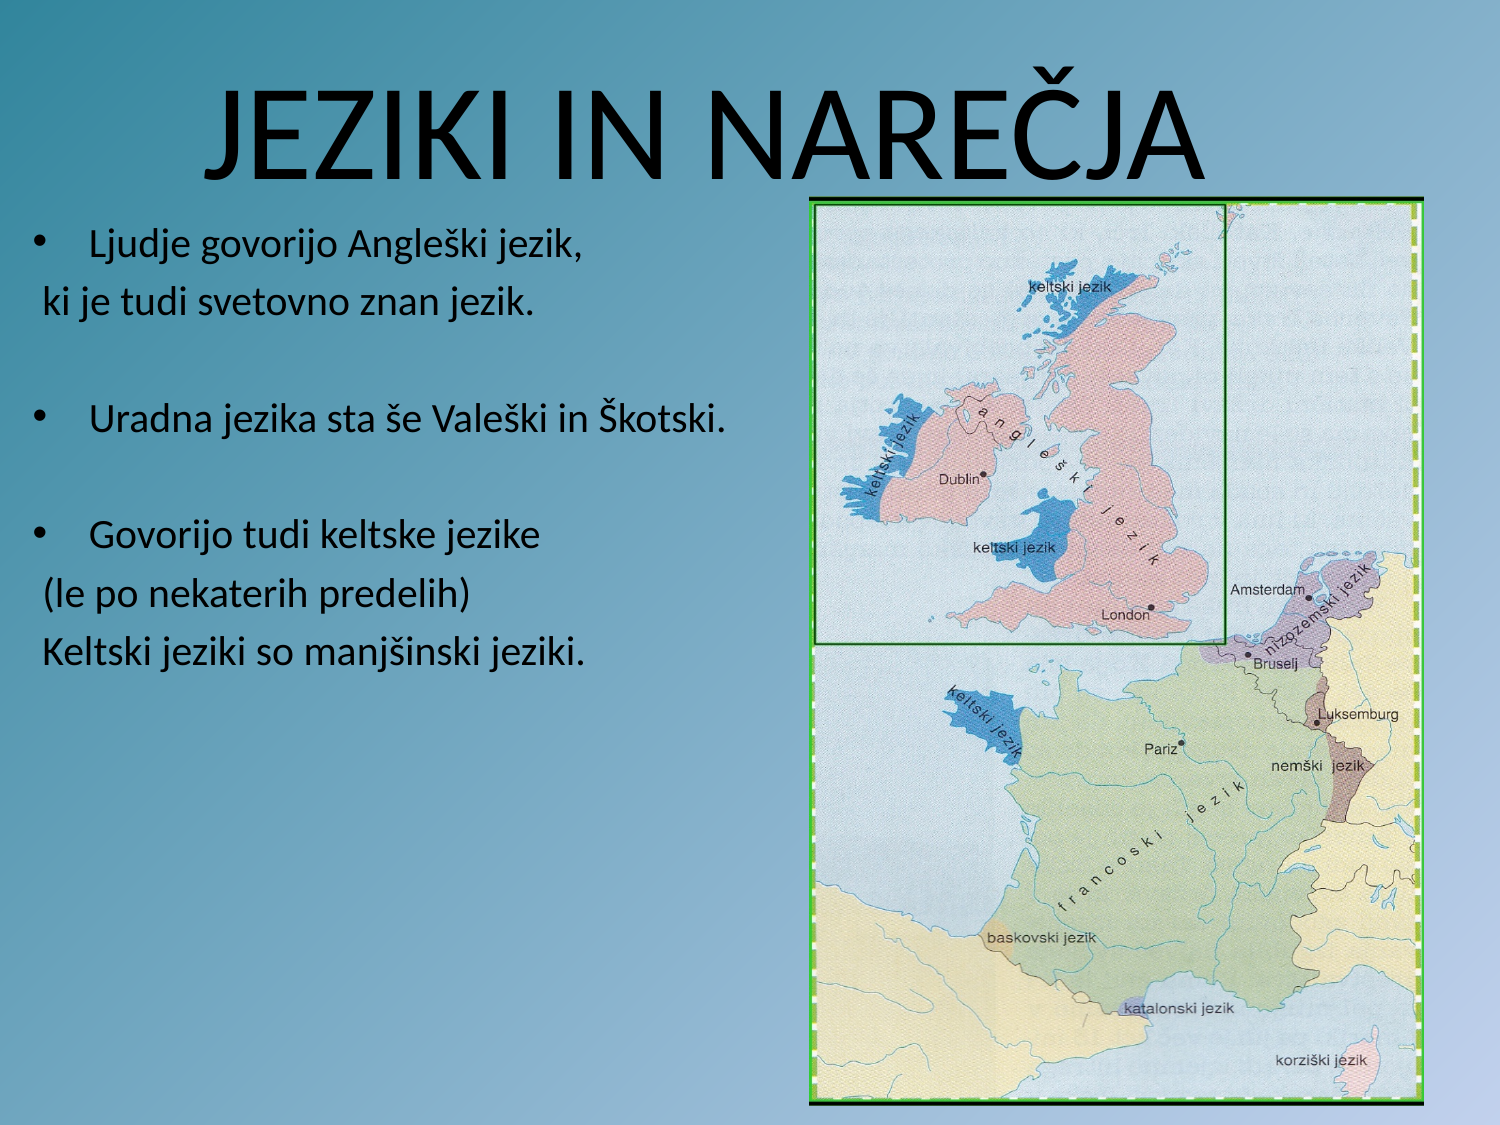

# JEZIKI IN NAREČJA
Ljudje govorijo Angleški jezik,
 ki je tudi svetovno znan jezik.
Uradna jezika sta še Valeški in Škotski.
Govorijo tudi keltske jezike
 (le po nekaterih predelih)
 Keltski jeziki so manjšinski jeziki.